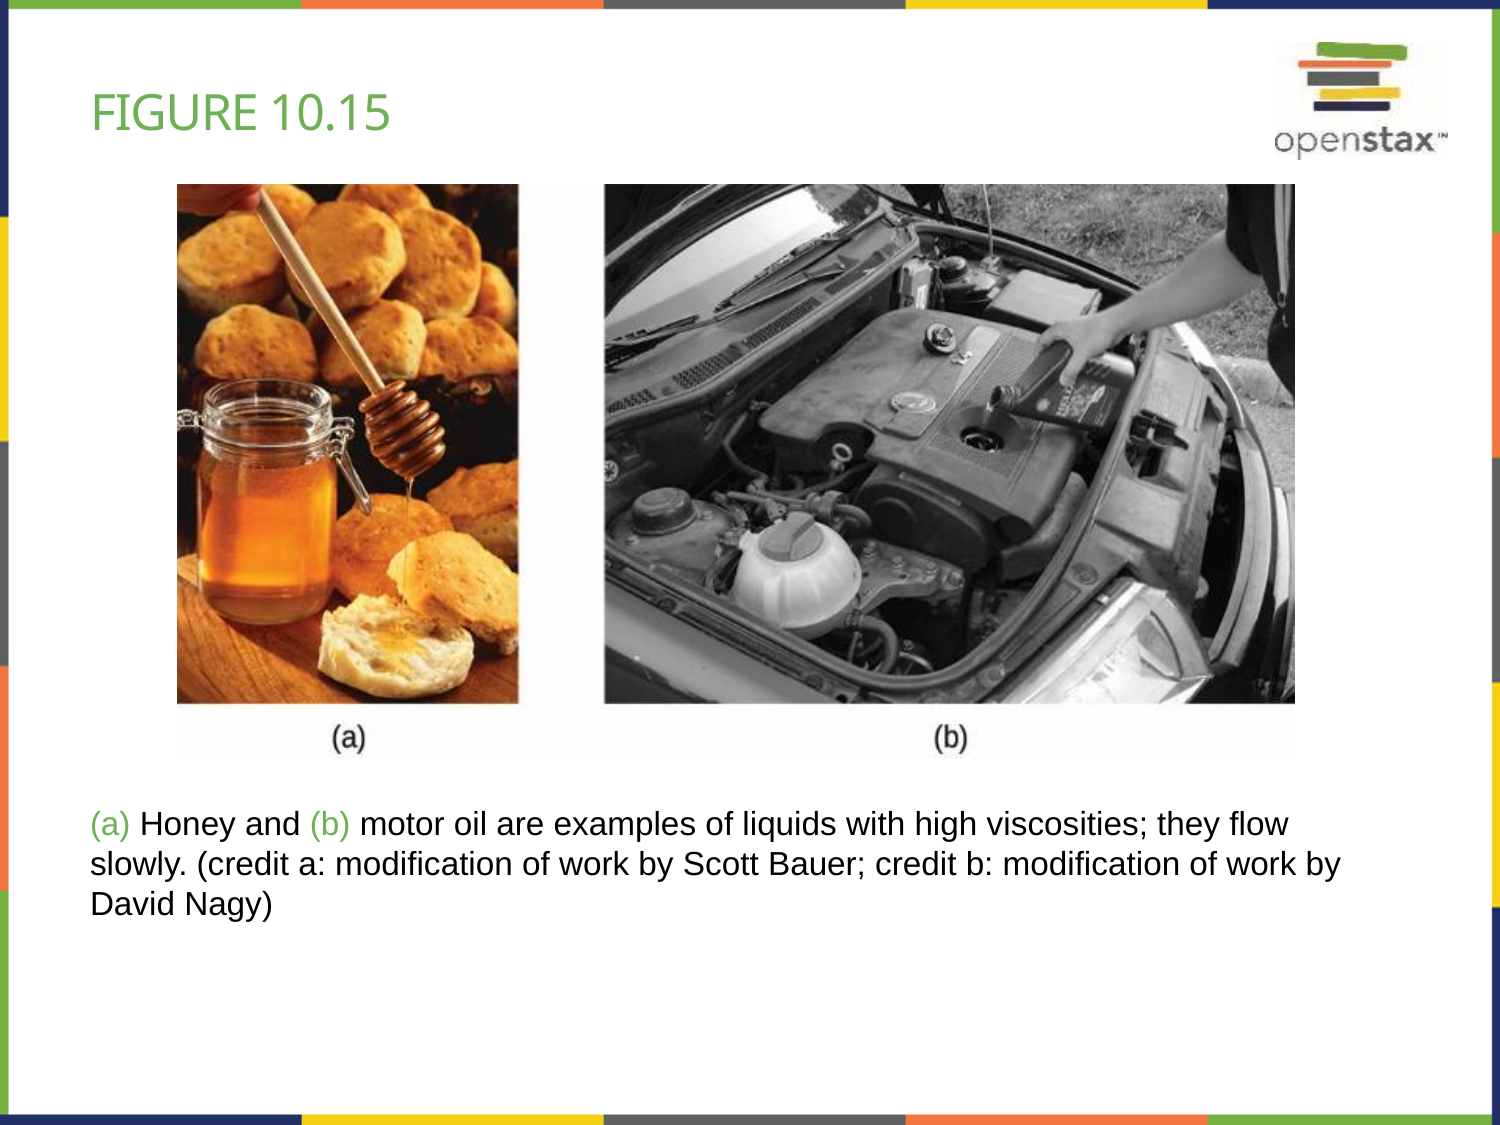

# Figure 10.15
(a) Honey and (b) motor oil are examples of liquids with high viscosities; they flow slowly. (credit a: modification of work by Scott Bauer; credit b: modification of work by David Nagy)